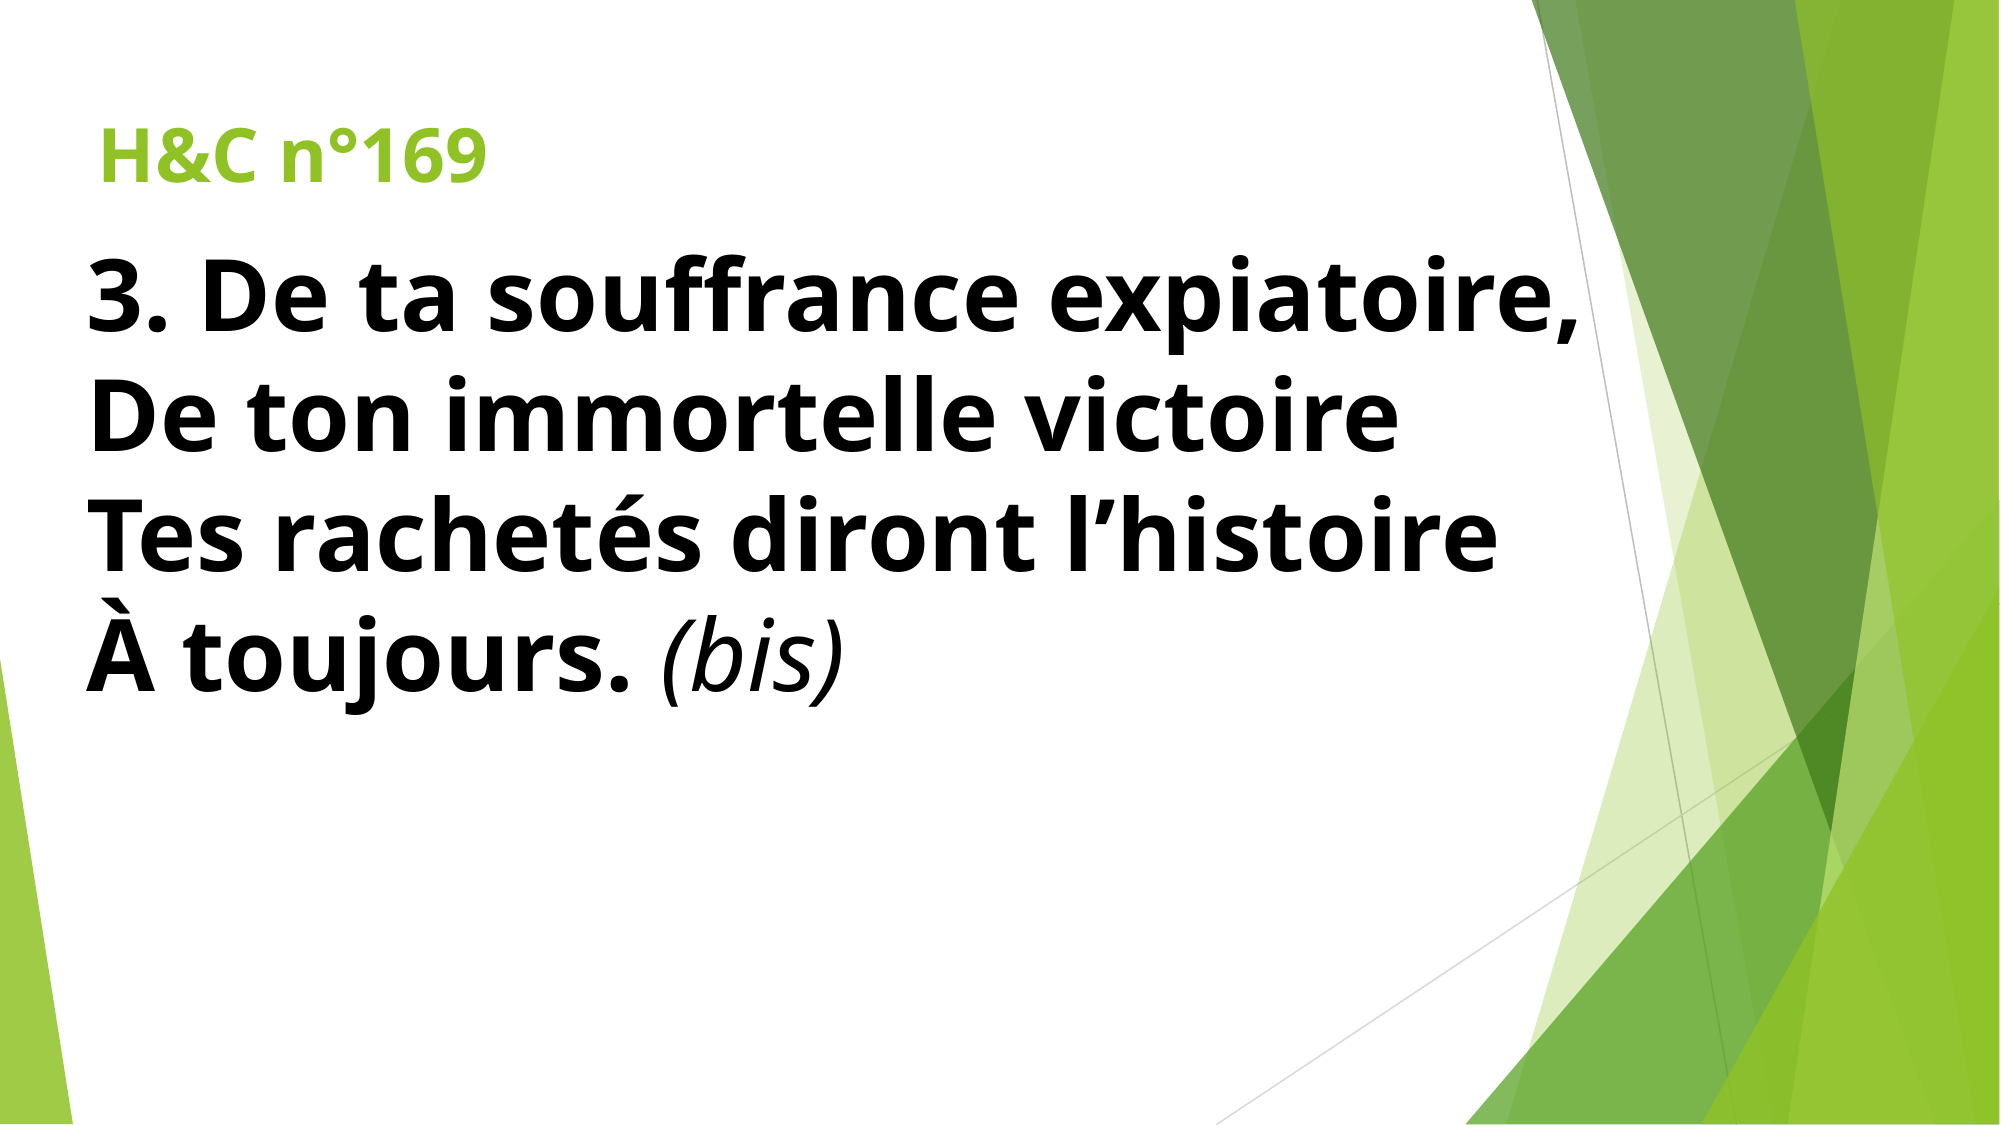

H&C n°169
3. De ta souffrance expiatoire,
De ton immortelle victoire
Tes rachetés diront l’histoire
À toujours. (bis)